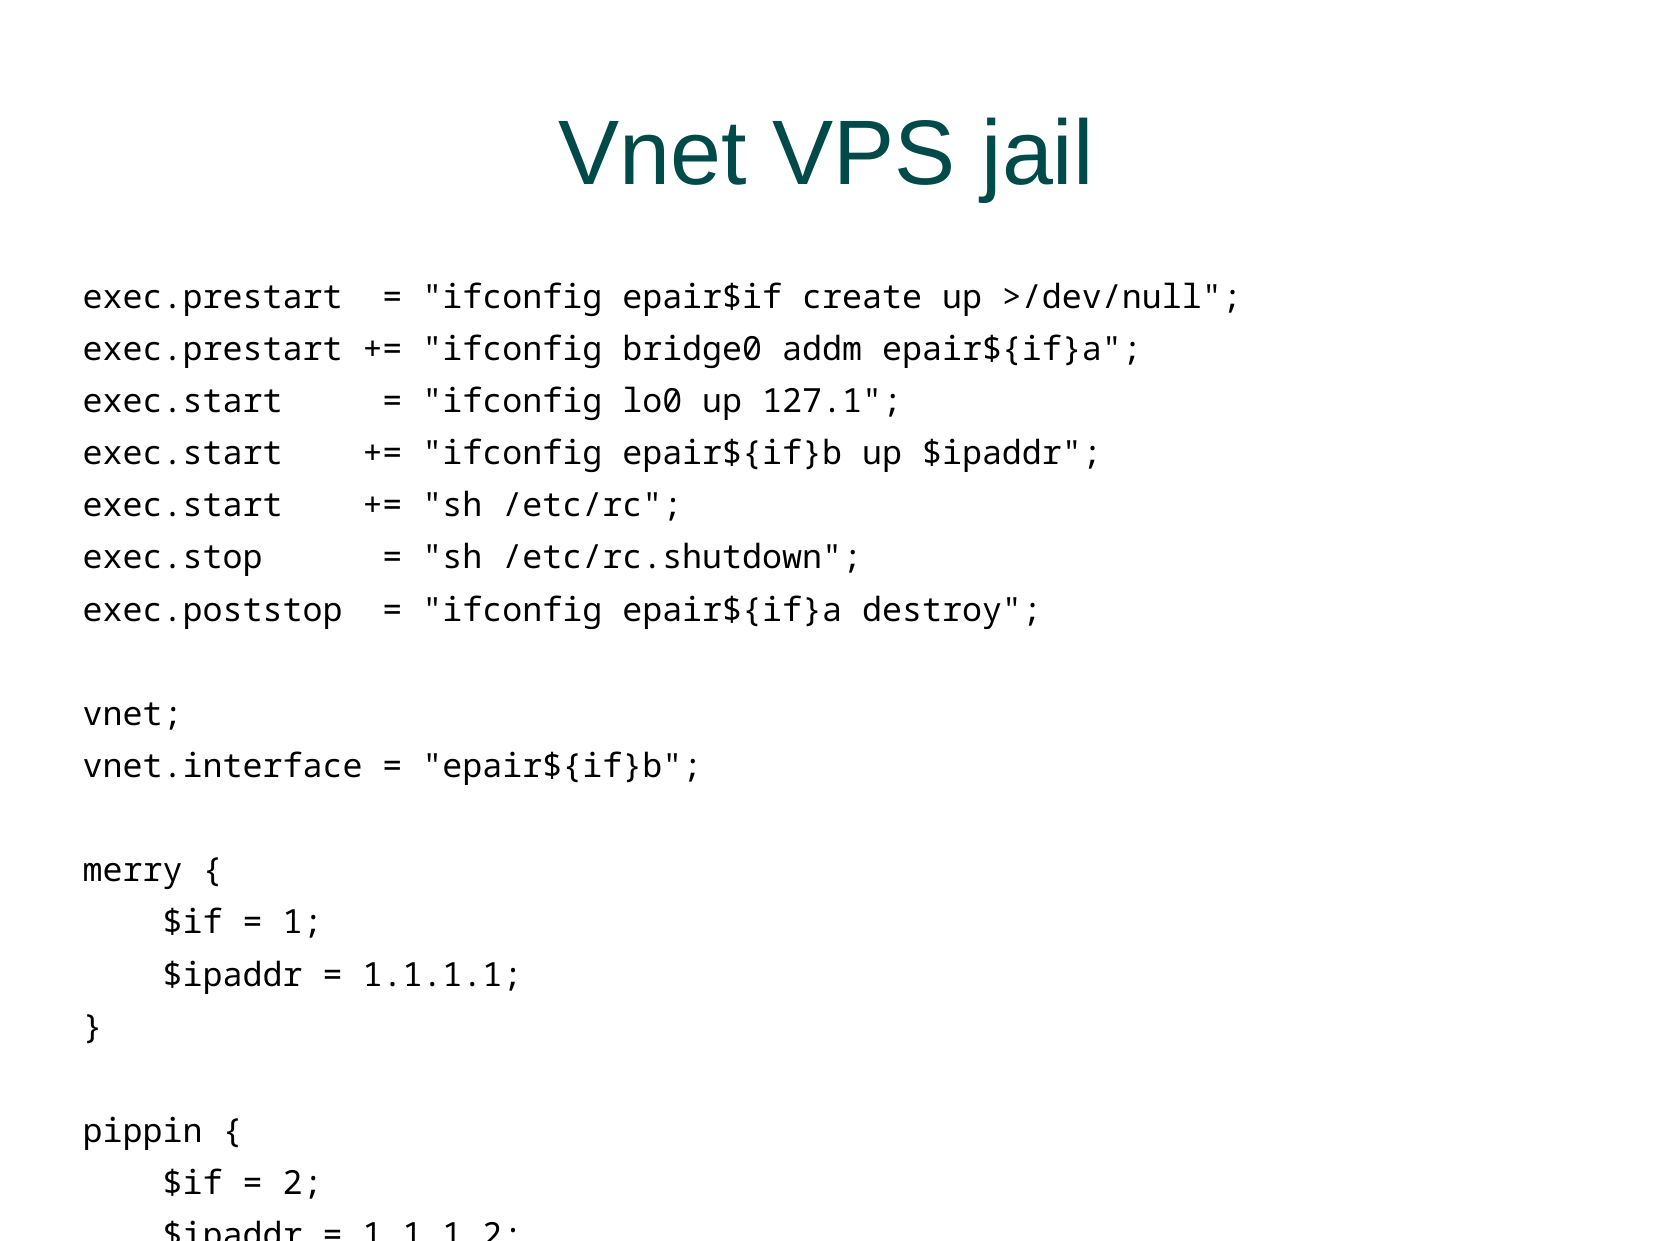

# Vnet VPS jail
exec.prestart = "ifconfig epair$if create up >/dev/null";
exec.prestart += "ifconfig bridge0 addm epair${if}a";
exec.start = "ifconfig lo0 up 127.1";
exec.start += "ifconfig epair${if}b up $ipaddr";
exec.start += "sh /etc/rc";
exec.stop = "sh /etc/rc.shutdown";
exec.poststop = "ifconfig epair${if}a destroy";
vnet;
vnet.interface = "epair${if}b";
merry {
 $if = 1;
 $ipaddr = 1.1.1.1;
}
pippin {
 $if = 2;
 $ipaddr = 1.1.1.2;
}